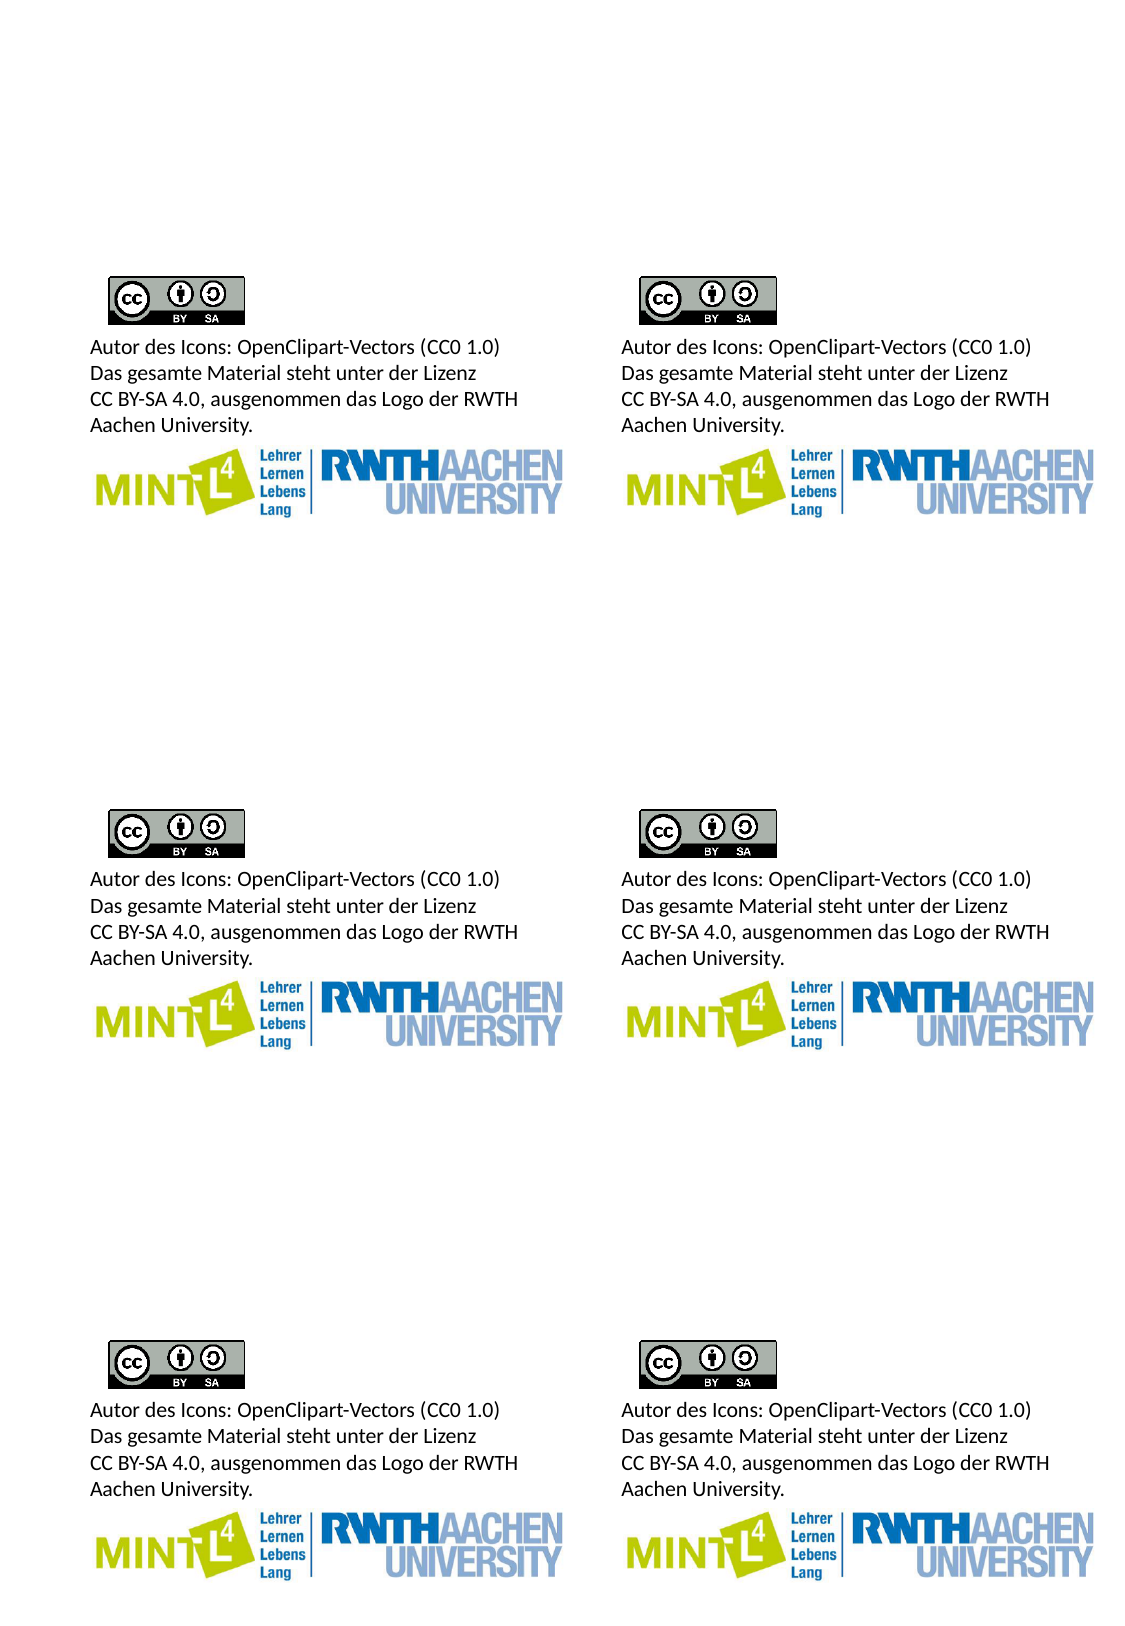

Autor des Icons: OpenClipart-Vectors (CC0 1.0)
Das gesamte Material steht unter der Lizenz CC BY-SA 4.0, ausgenommen das Logo der RWTH Aachen University.
Autor des Icons: OpenClipart-Vectors (CC0 1.0)
Das gesamte Material steht unter der Lizenz CC BY-SA 4.0, ausgenommen das Logo der RWTH Aachen University.
Autor des Icons: OpenClipart-Vectors (CC0 1.0)
Das gesamte Material steht unter der Lizenz CC BY-SA 4.0, ausgenommen das Logo der RWTH Aachen University.
Autor des Icons: OpenClipart-Vectors (CC0 1.0)
Das gesamte Material steht unter der Lizenz CC BY-SA 4.0, ausgenommen das Logo der RWTH Aachen University.
Autor des Icons: OpenClipart-Vectors (CC0 1.0)
Das gesamte Material steht unter der Lizenz CC BY-SA 4.0, ausgenommen das Logo der RWTH Aachen University.
Autor des Icons: OpenClipart-Vectors (CC0 1.0)
Das gesamte Material steht unter der Lizenz CC BY-SA 4.0, ausgenommen das Logo der RWTH Aachen University.